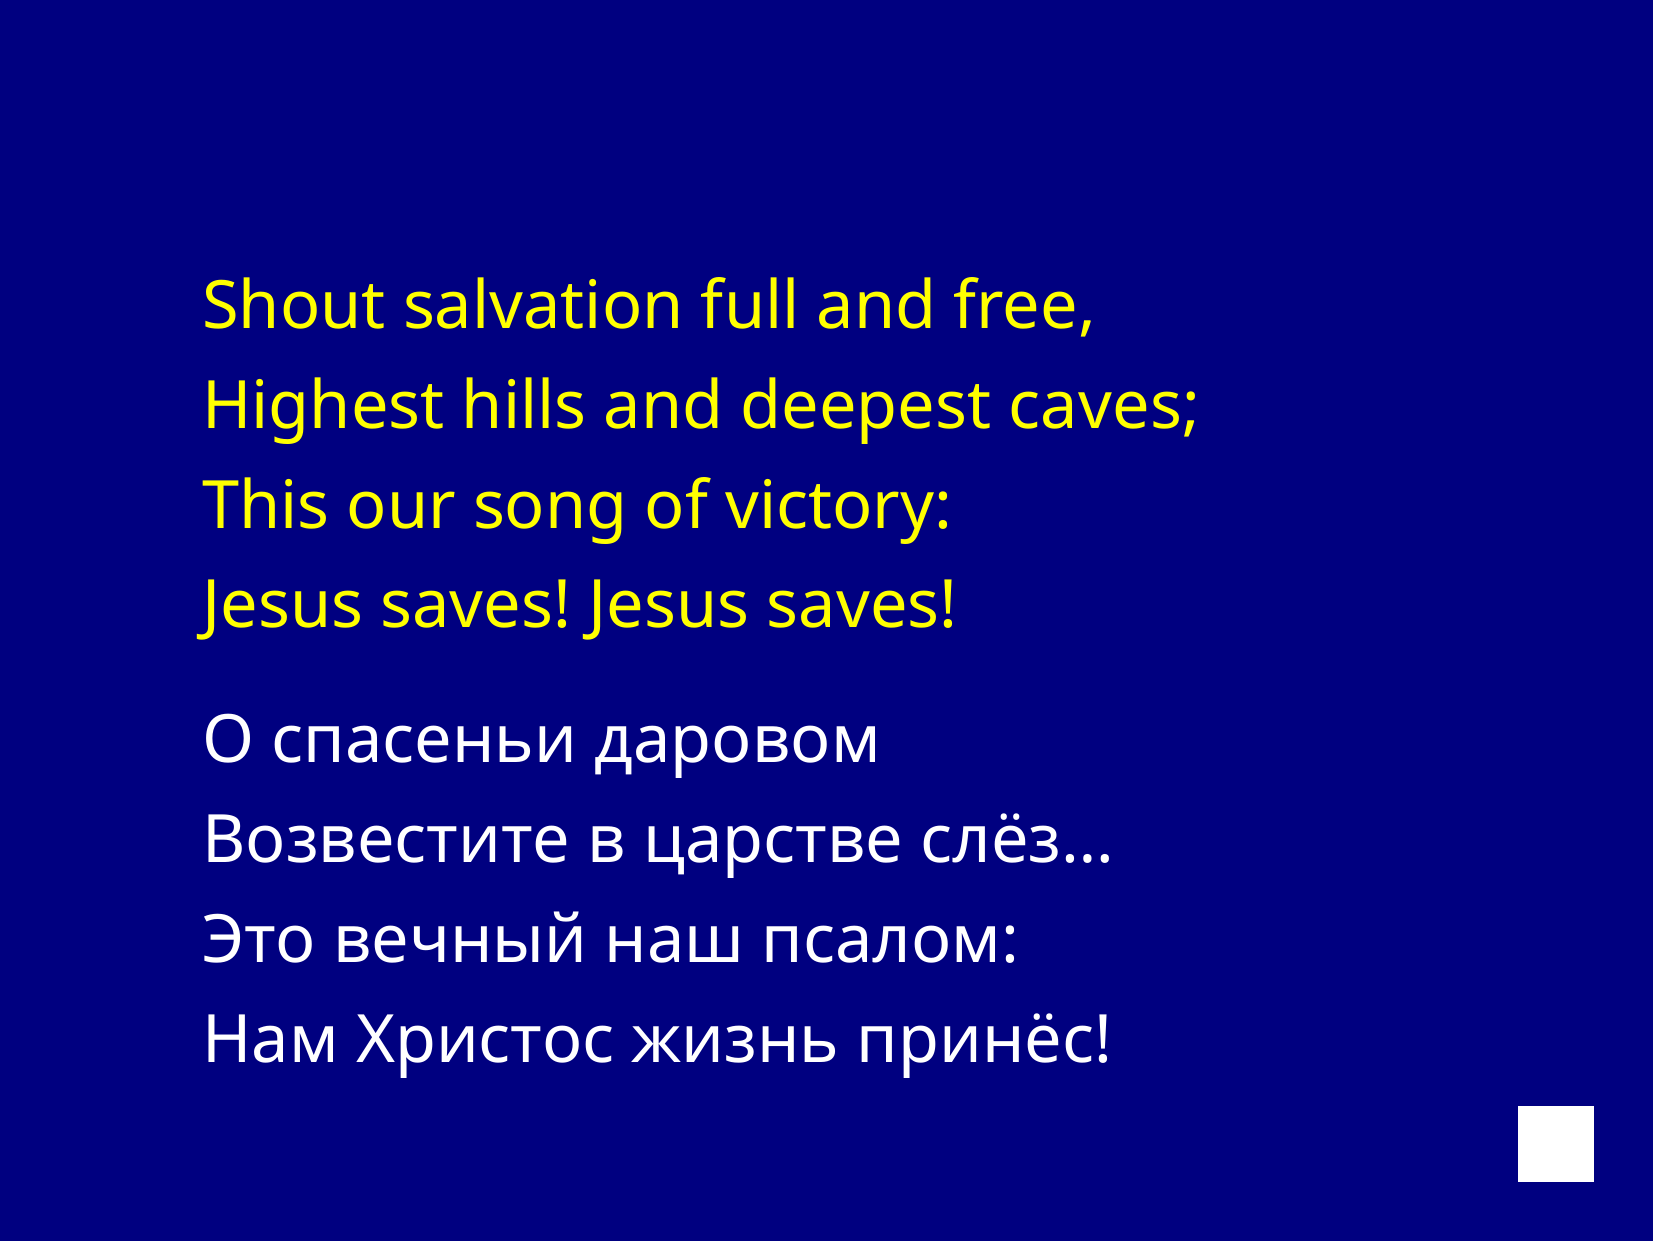

Shout salvation full and free,
	Highest hills and deepest caves;
	This our song of victory:
	Jesus saves! Jesus saves!
	О спасеньи даровом
	Возвестите в царстве слёз…
	Это вечный наш псалом:
	Нам Христос жизнь принёс!